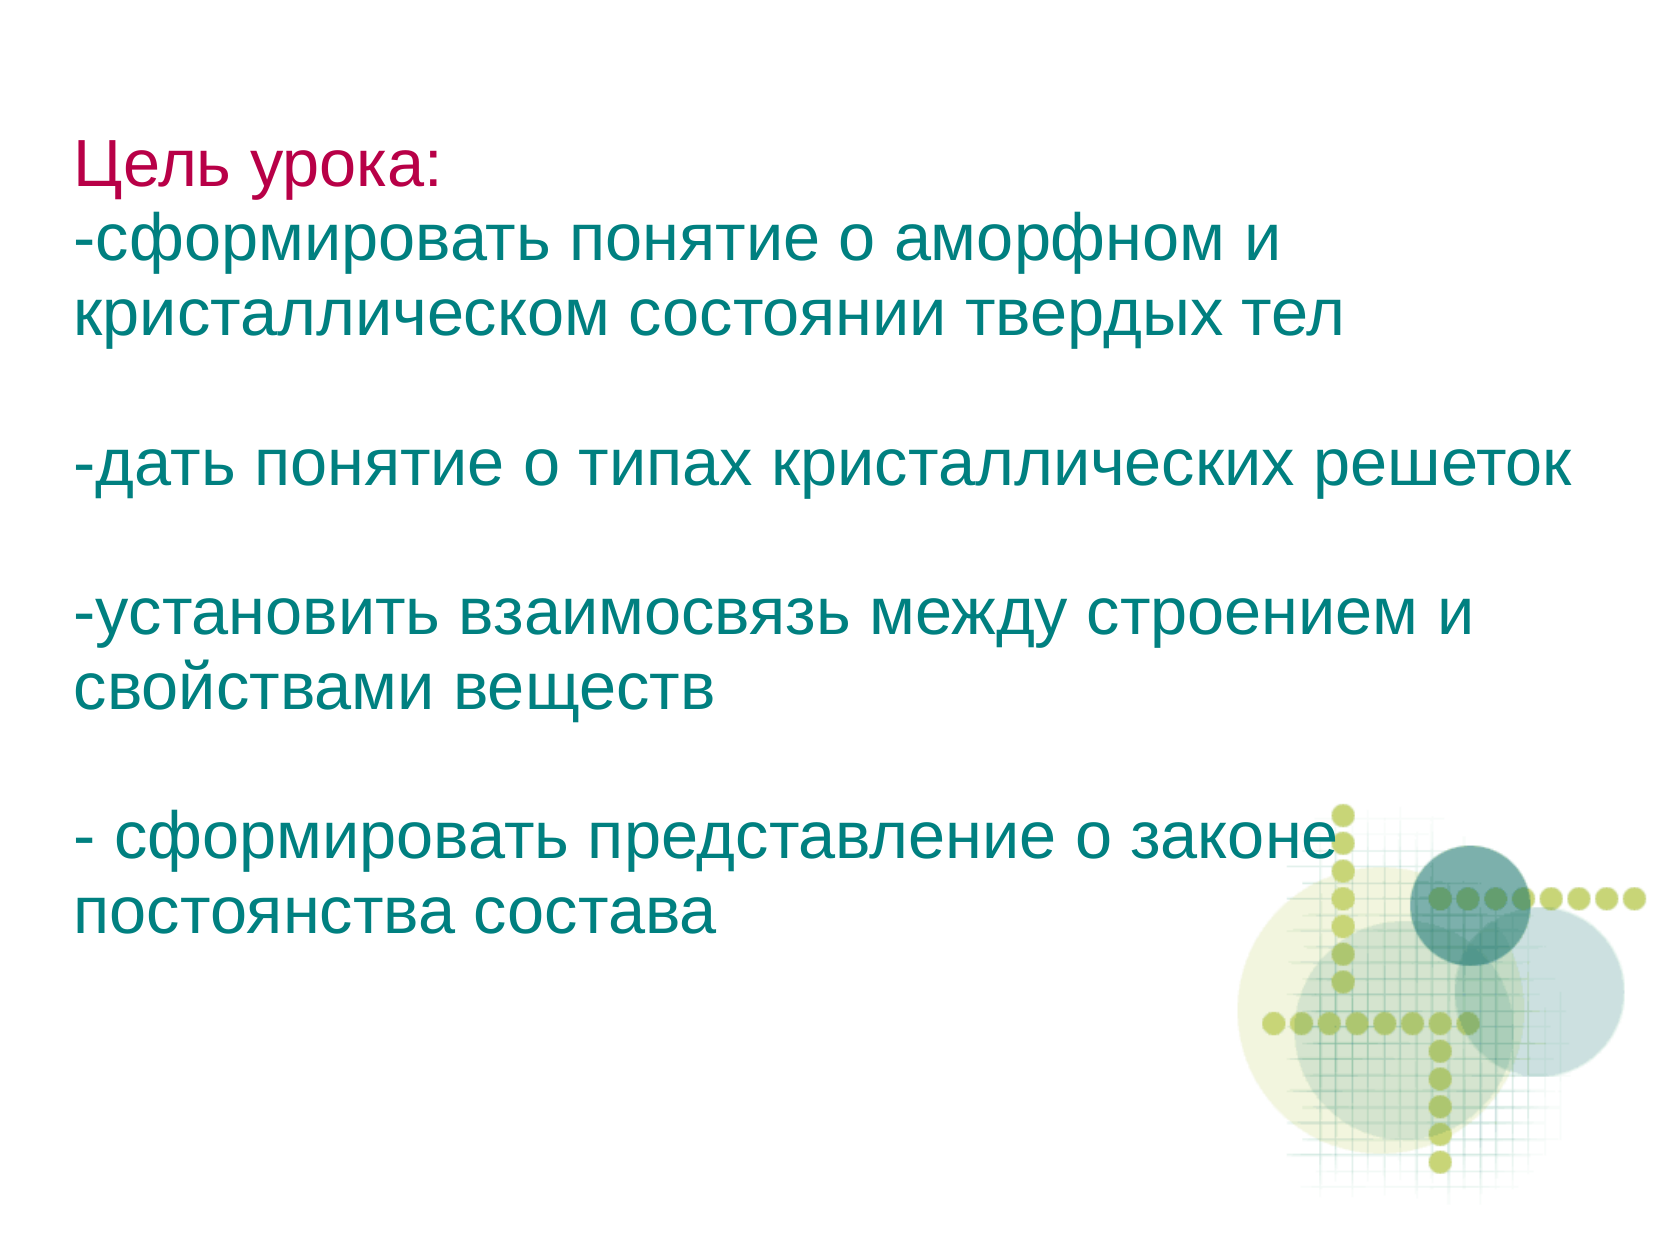

Цель урока:
-сформировать понятие о аморфном и кристаллическом состоянии твердых тел
-дать понятие о типах кристаллических решеток
-установить взаимосвязь между строением и свойствами веществ
- сформировать представление о законе постоянства состава